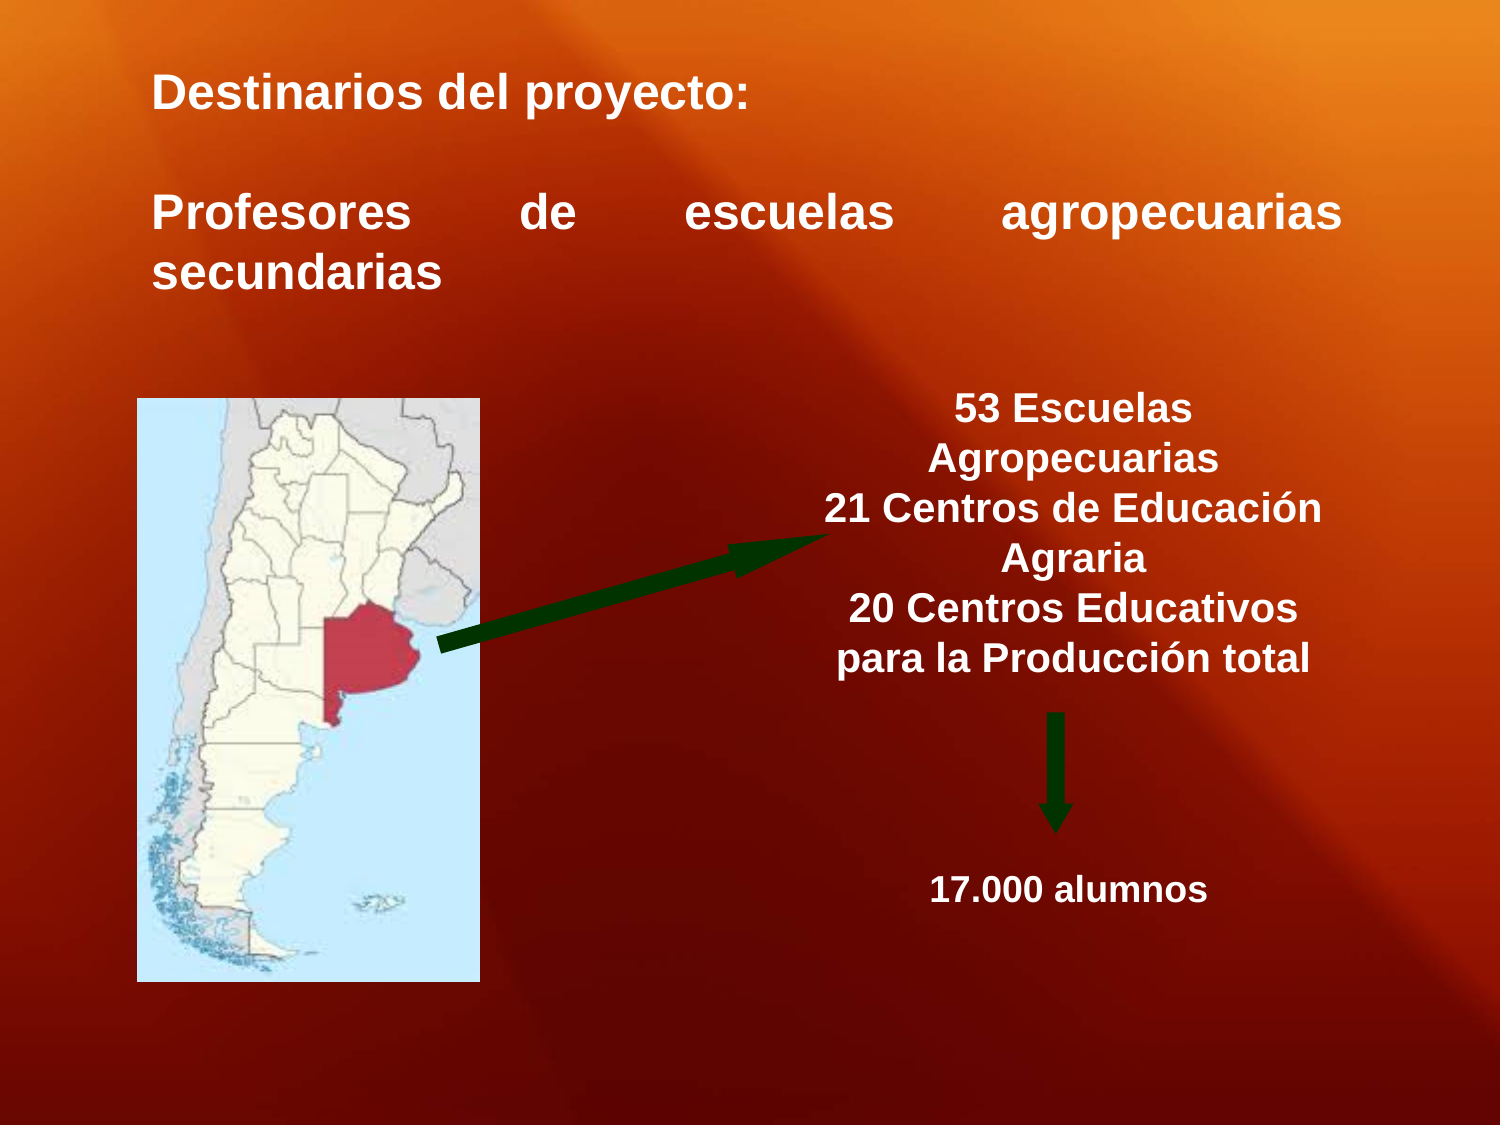

Destinarios del proyecto:
Profesores de escuelas agropecuarias secundarias
53 Escuelas Agropecuarias
21 Centros de Educación Agraria
20 Centros Educativos para la Producción total
17.000 alumnos